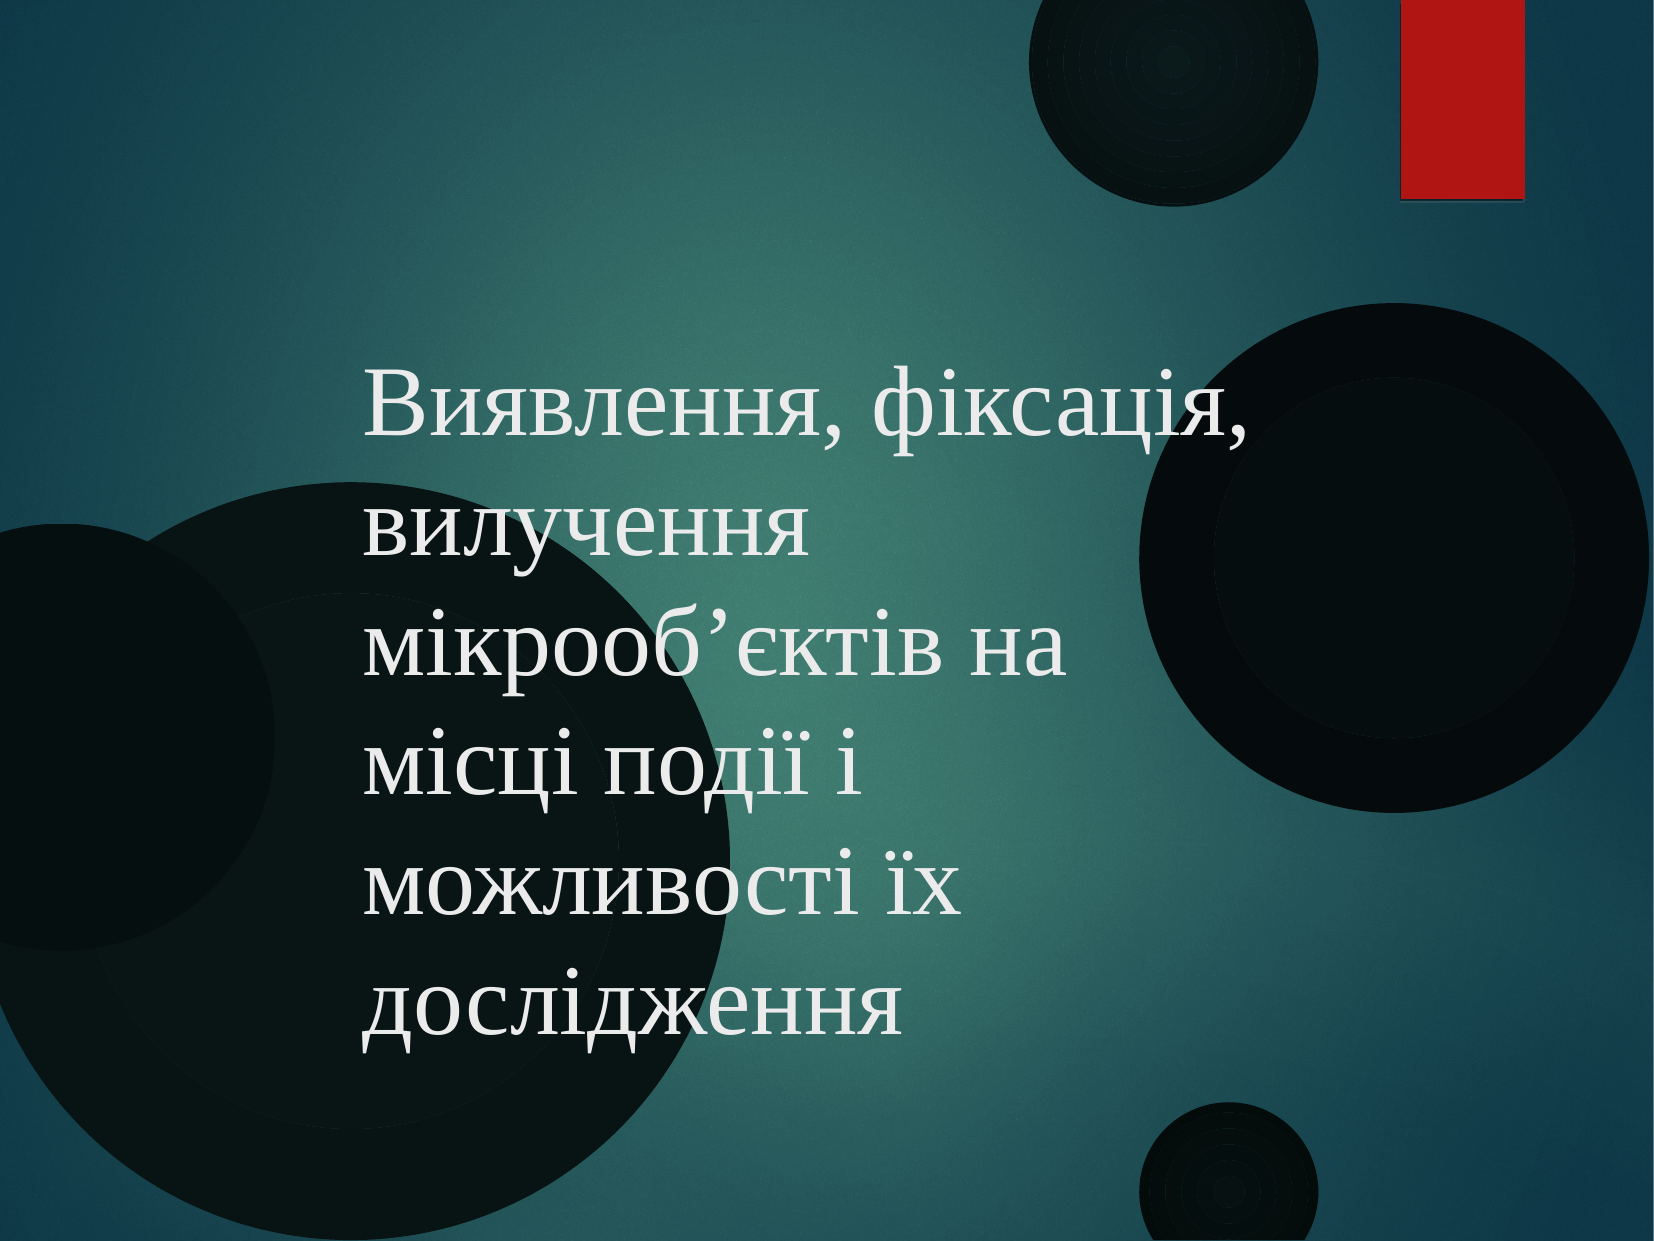

# Виявлення, фіксація, вилучення мікрооб’єктів на місці події і можливості їх дослідження